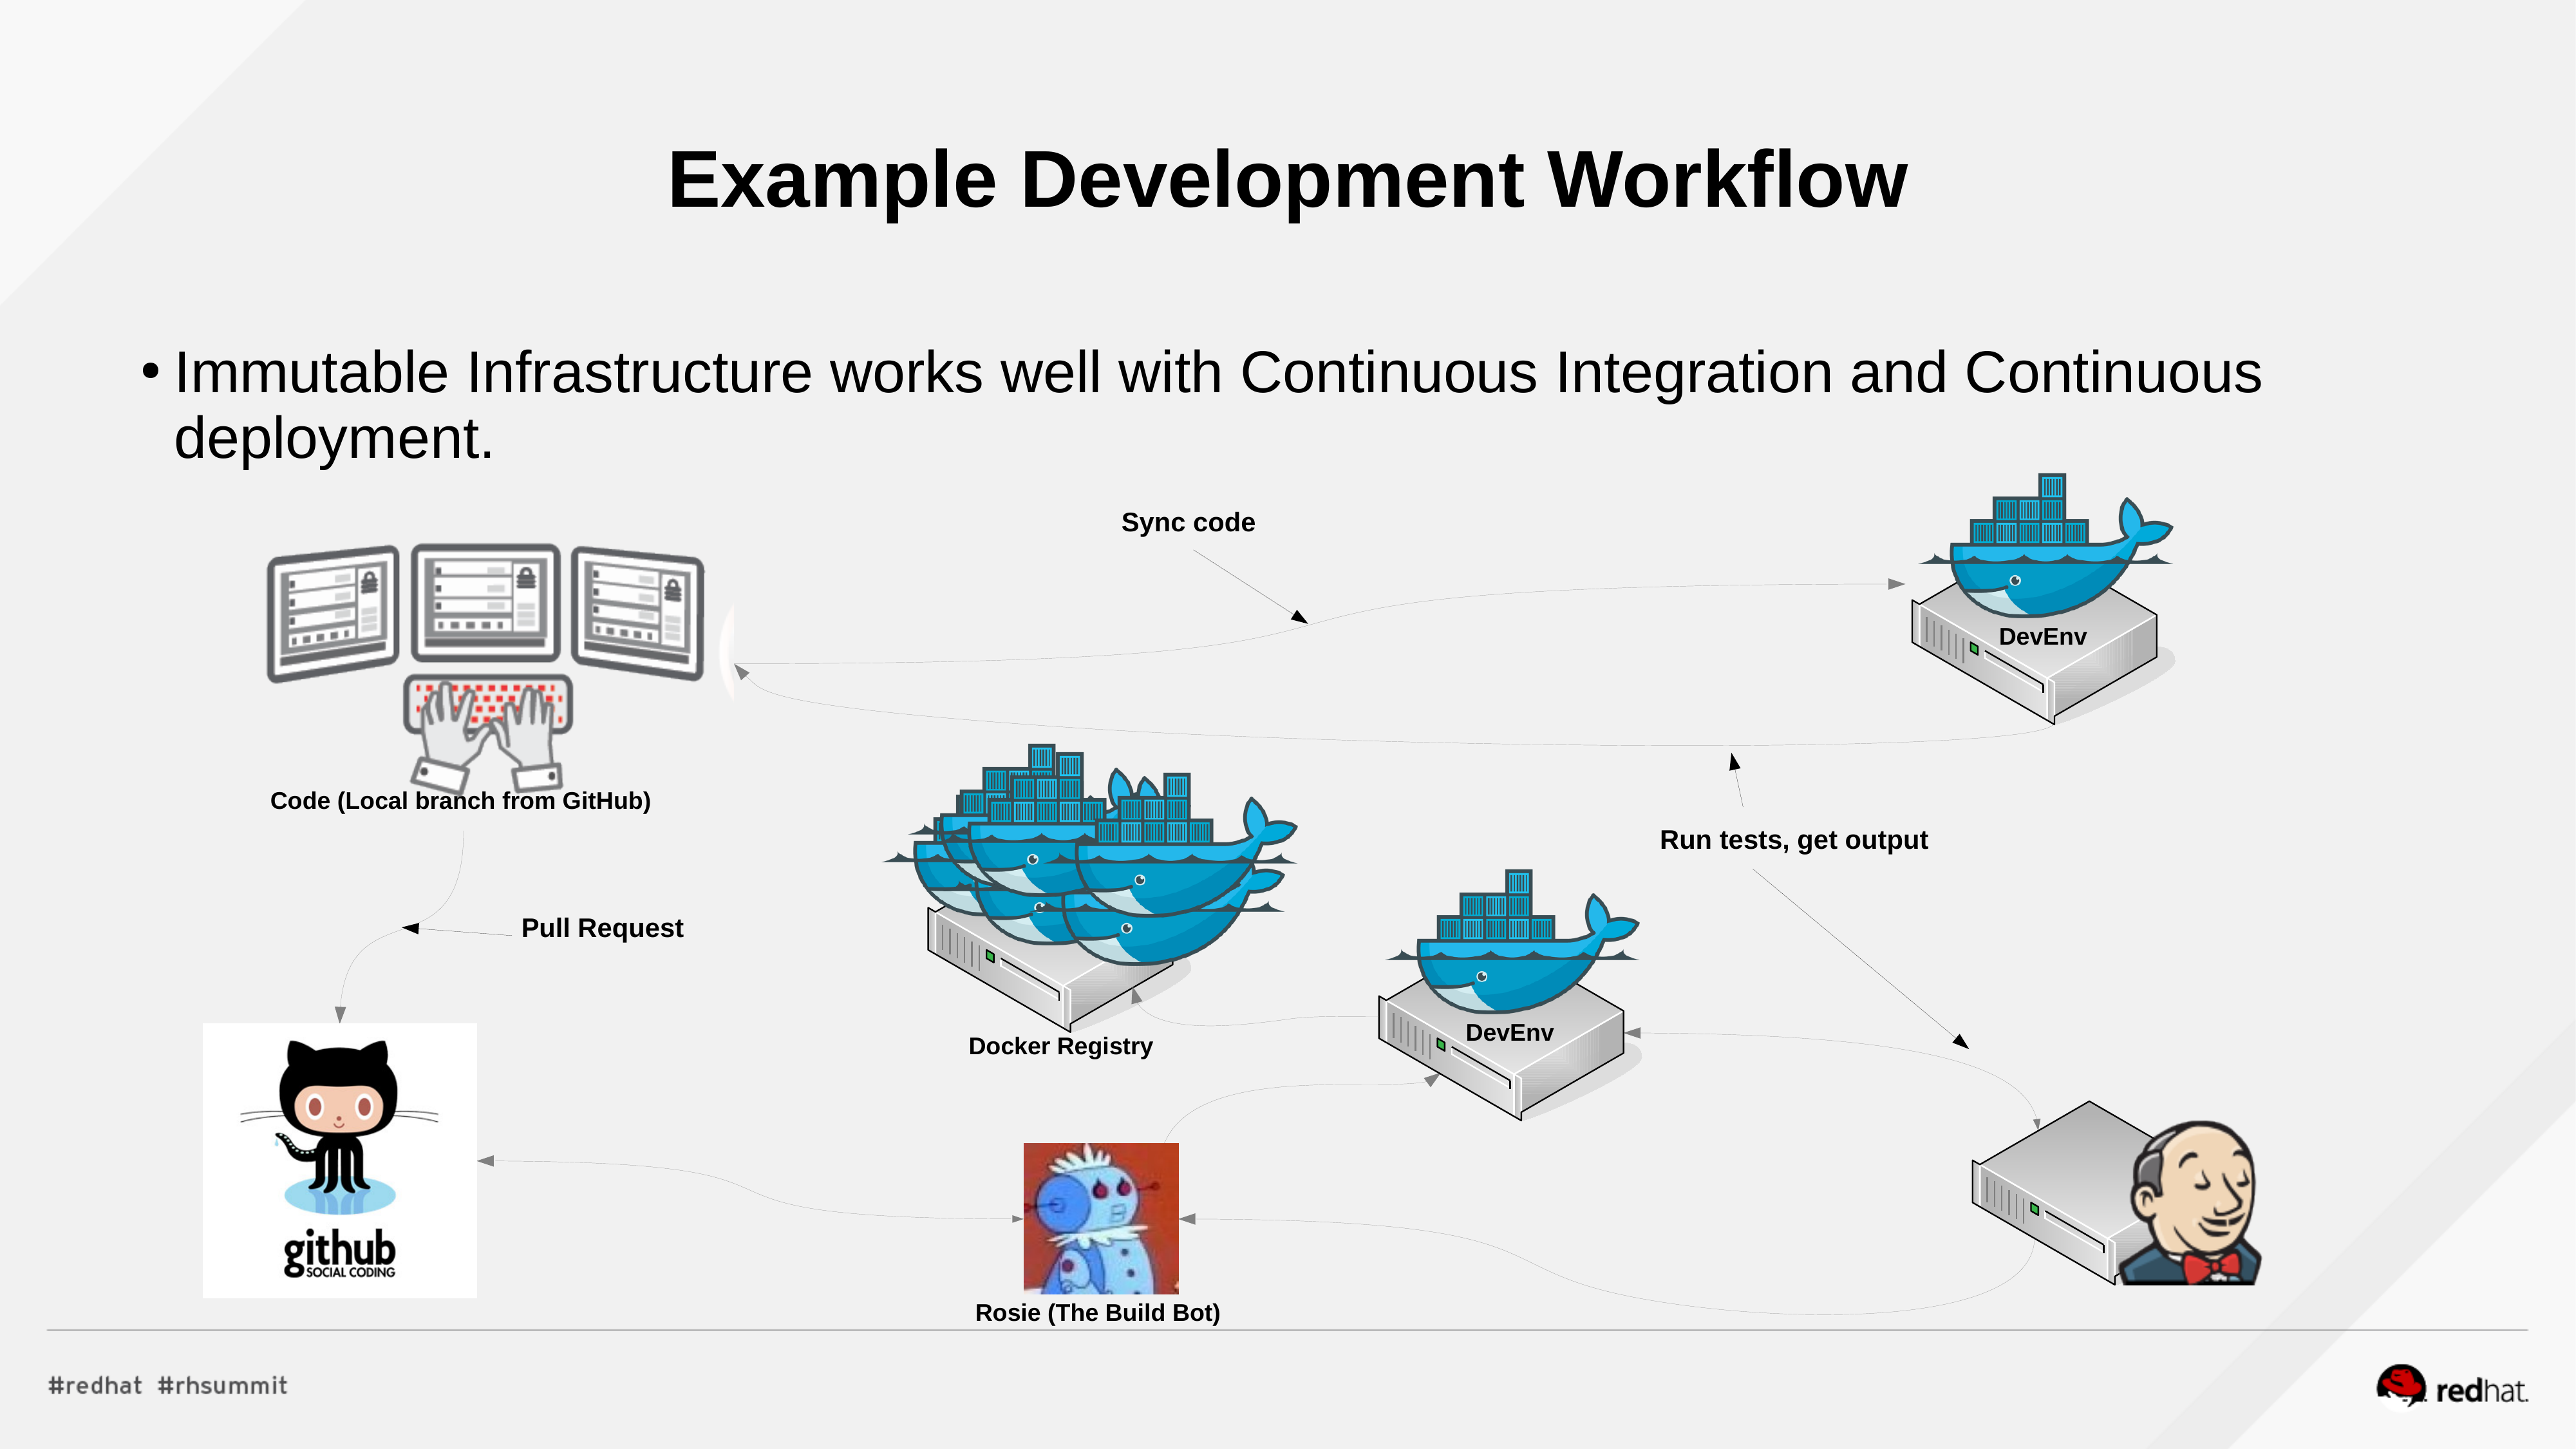

# Example Development Workflow
Immutable Infrastructure works well with Continuous Integration and Continuous deployment.
Sync code
DevEnv
Code (Local branch from GitHub)
Run tests, get output
Pull Request
DevEnv
Docker Registry
Rosie (The Build Bot)